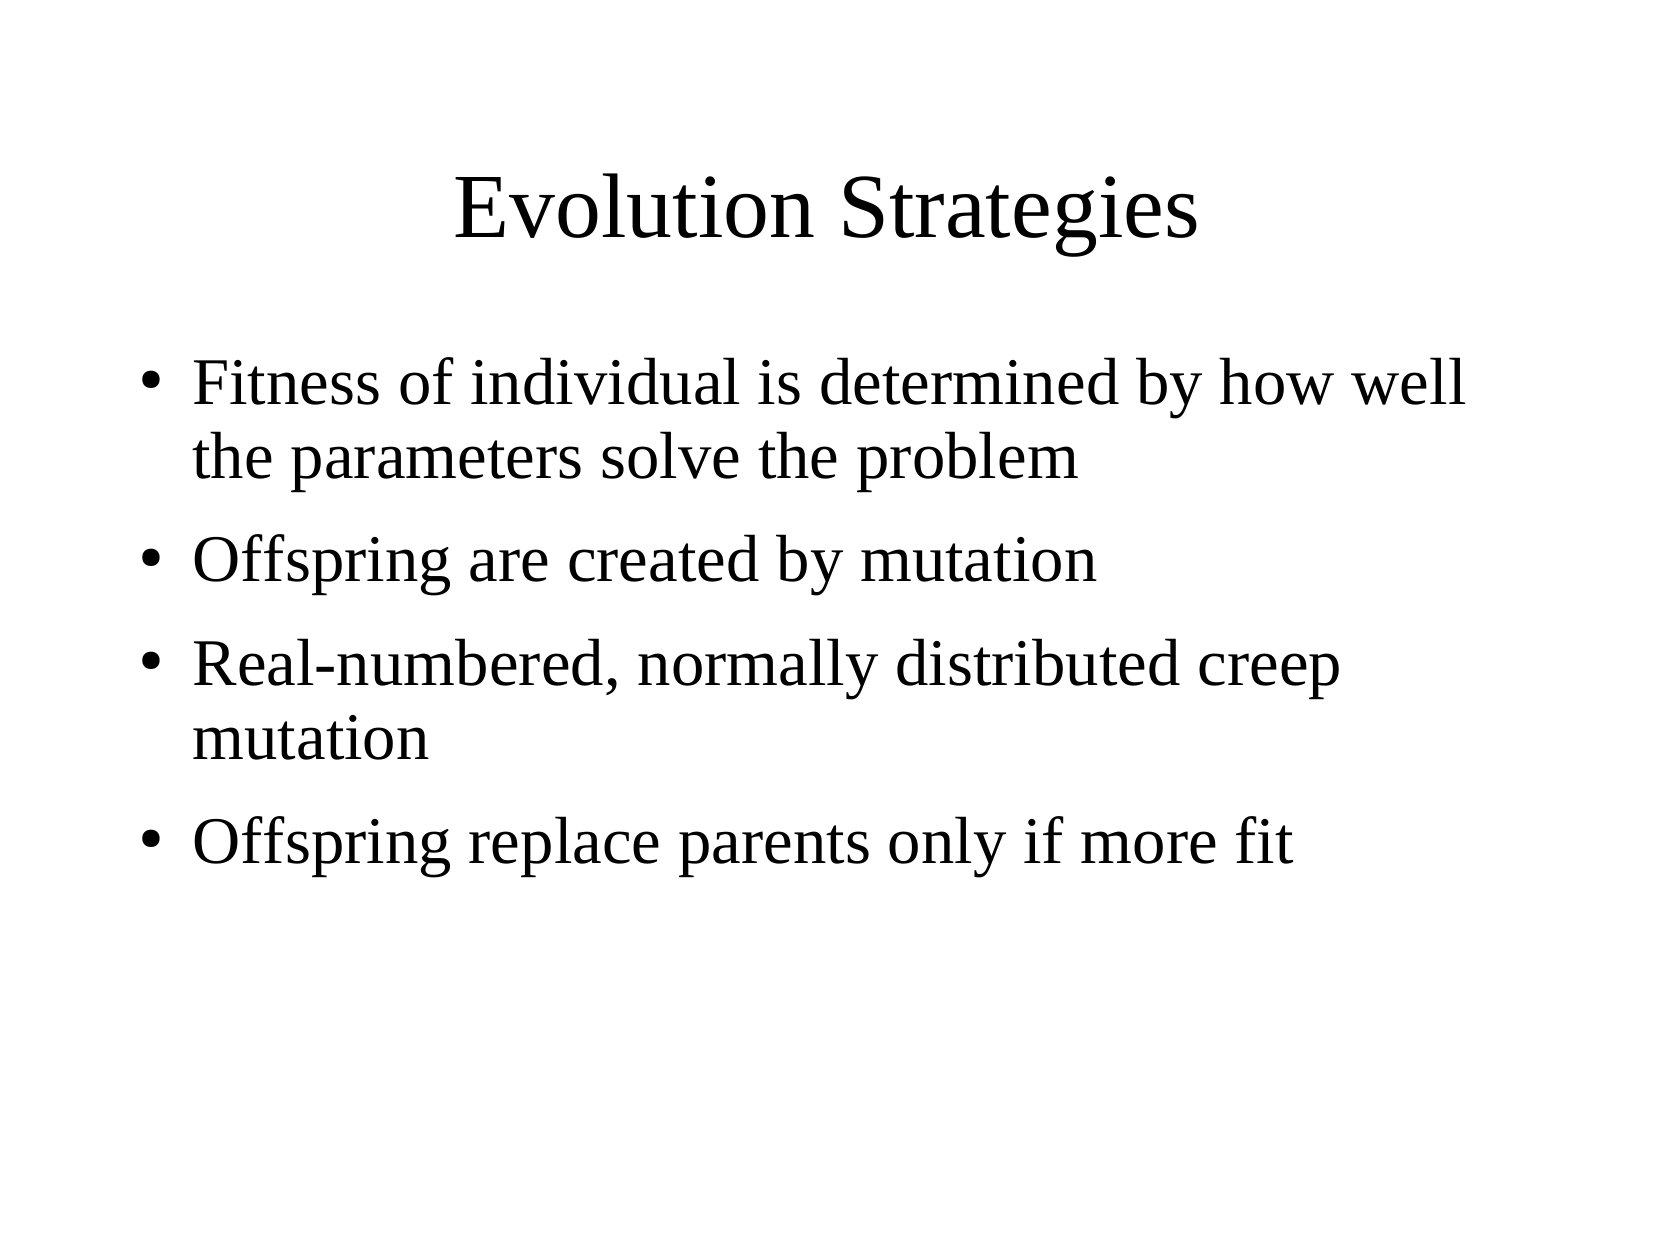

# Evolution Strategies
Fitness of individual is determined by how well the parameters solve the problem
Offspring are created by mutation
Real-numbered, normally distributed creep mutation
Offspring replace parents only if more fit